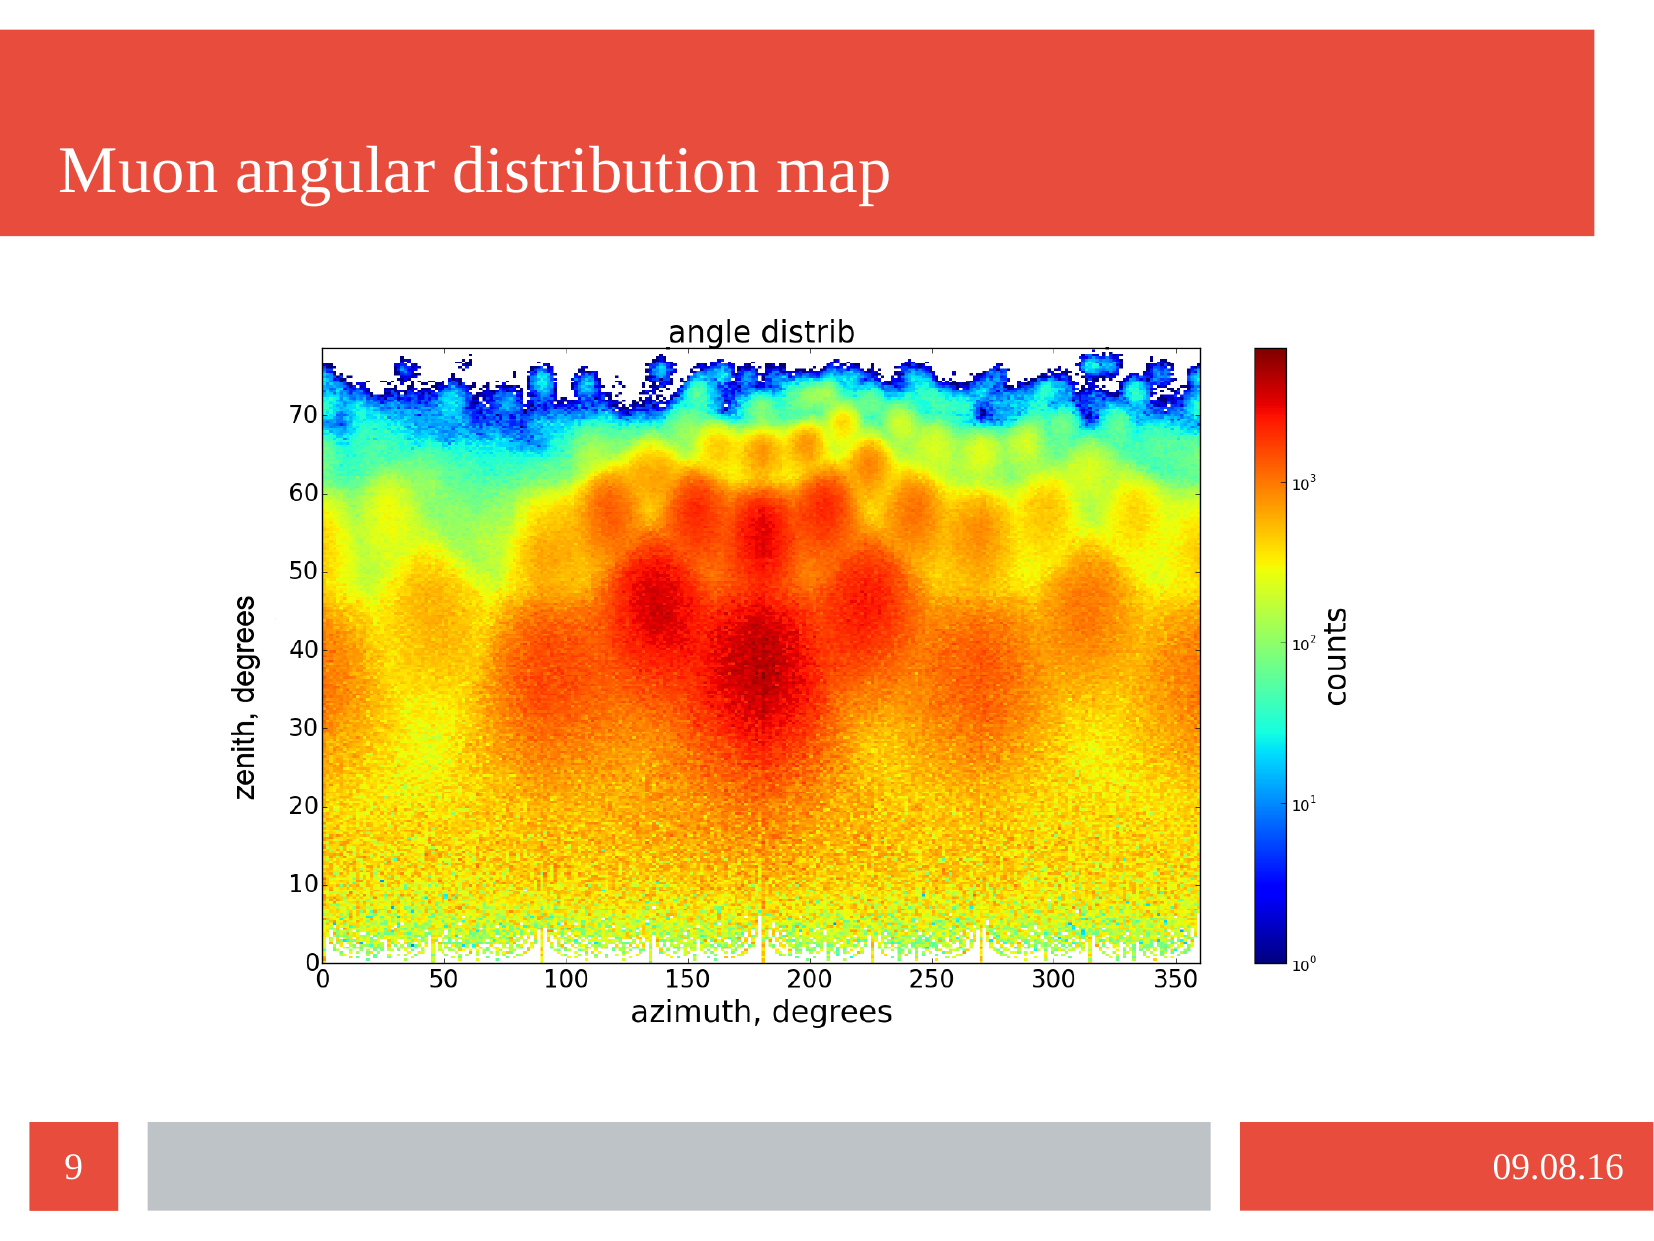

# Muon angular distribution map
9
09.08.16